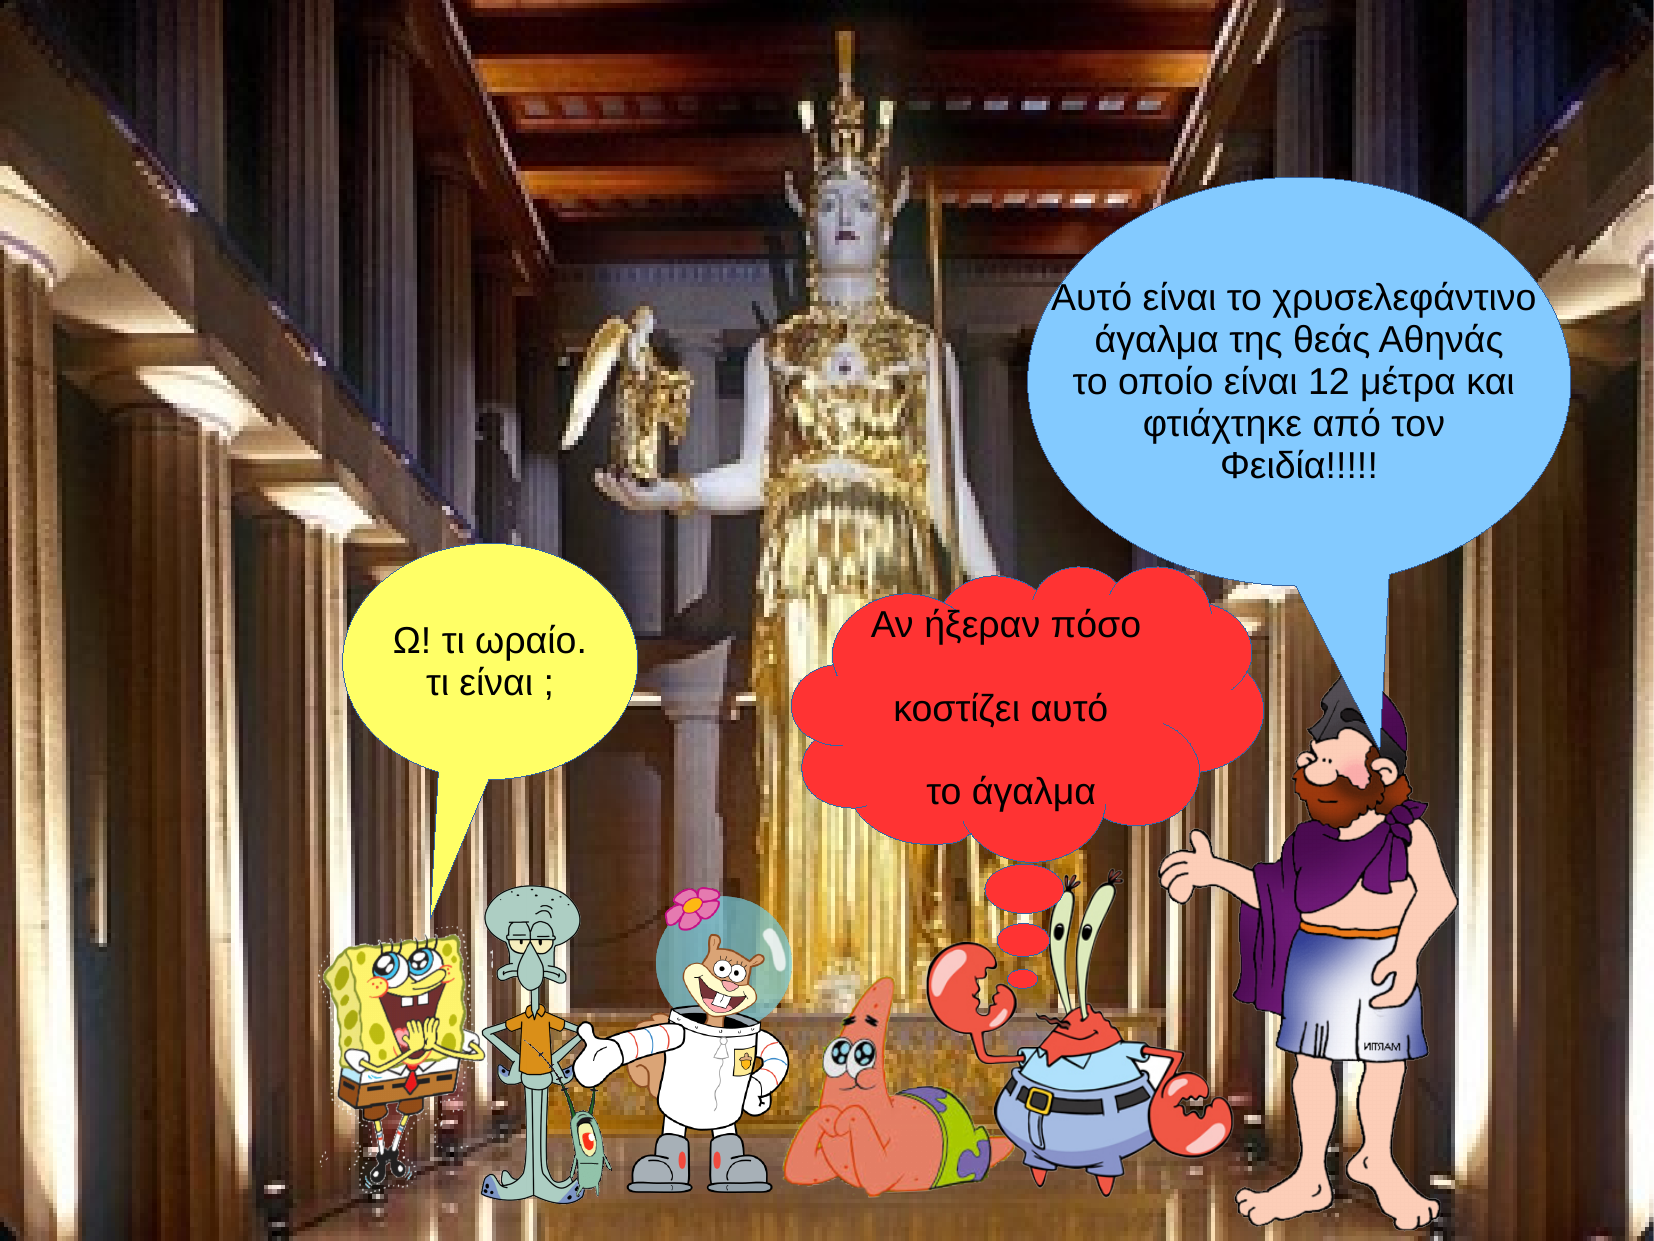

Αυτό είναι το χρυσελεφάντινο
άγαλμα της θεάς Αθηνάς
το οποίο είναι 12 μέτρα και
φτιάχτηκε από τον
Φειδία!!!!!
Ω! τι ωραίο.
τι είναι ;
Αν ήξεραν πόσο
κοστίζει αυτό
το άγαλμα